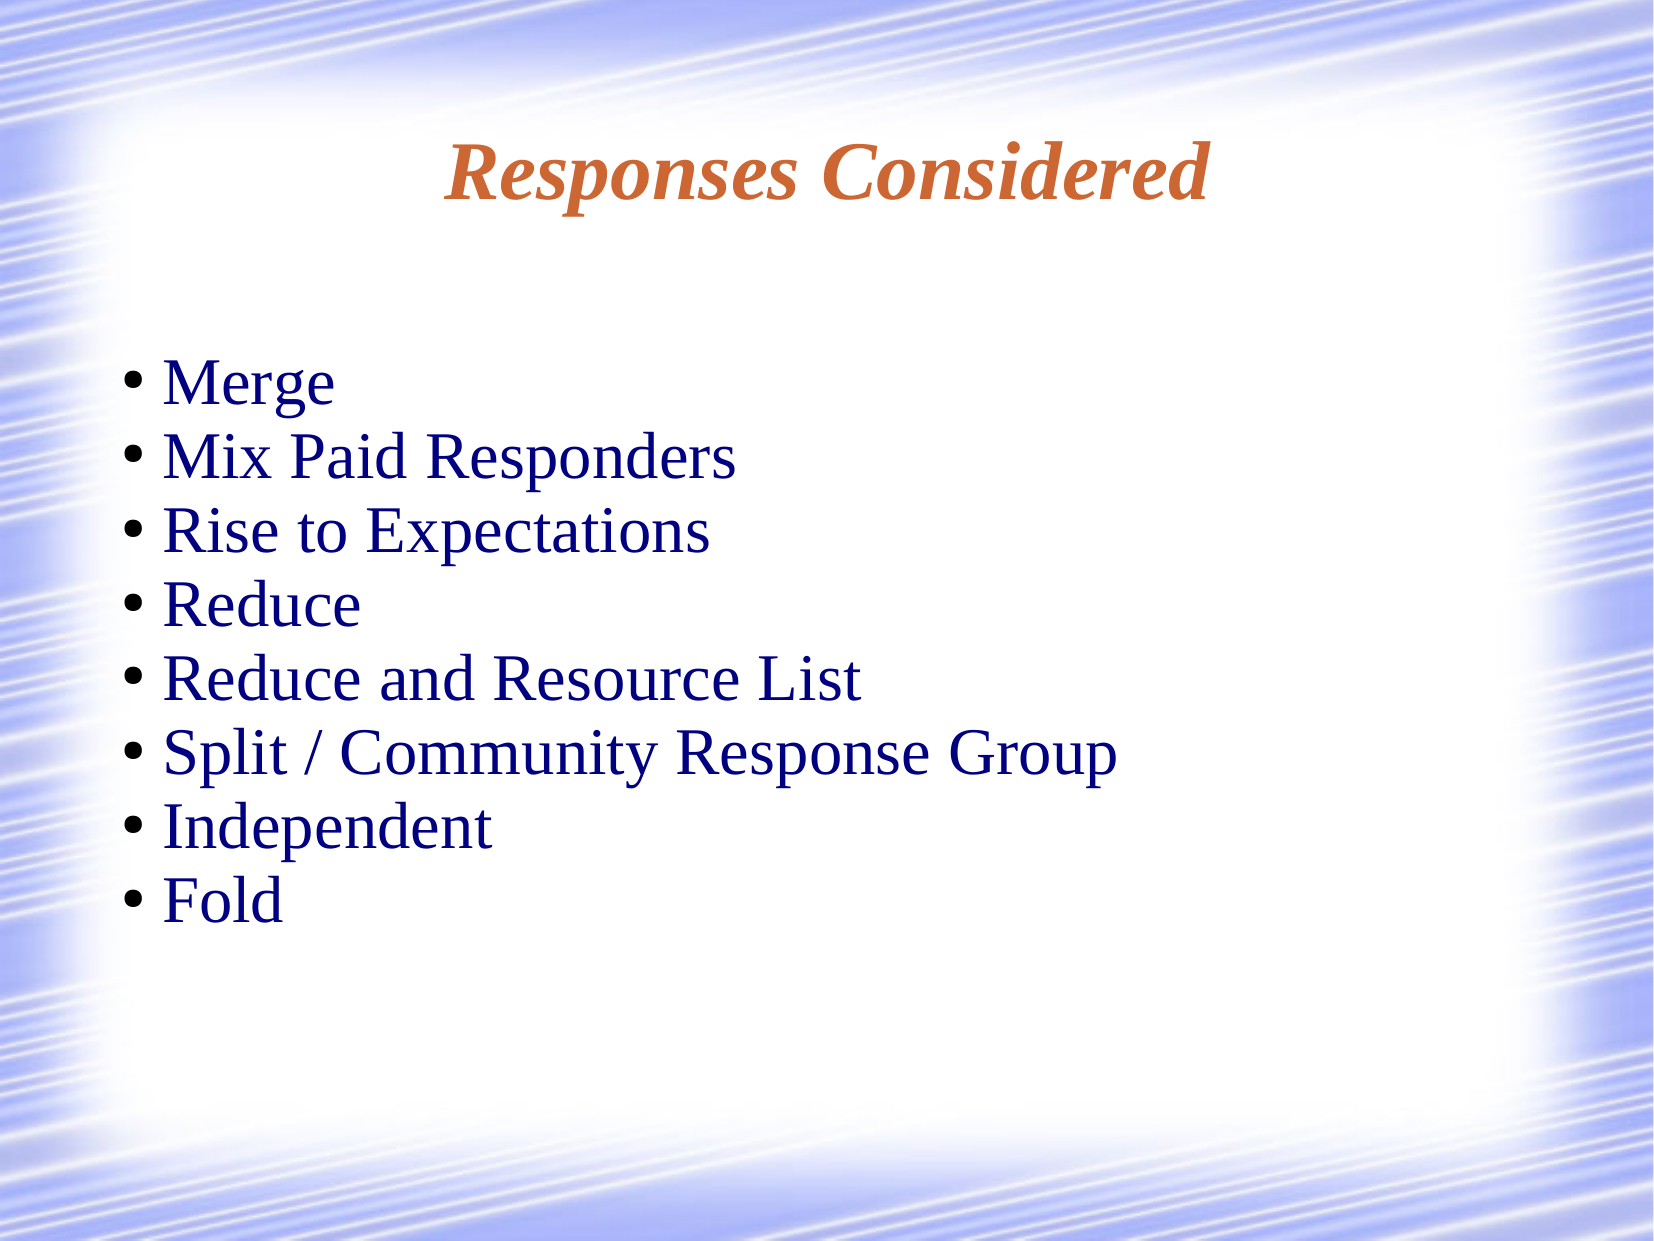

# Responses Considered
 Merge
 Mix Paid Responders
 Rise to Expectations
 Reduce
 Reduce and Resource List
 Split / Community Response Group
 Independent
 Fold